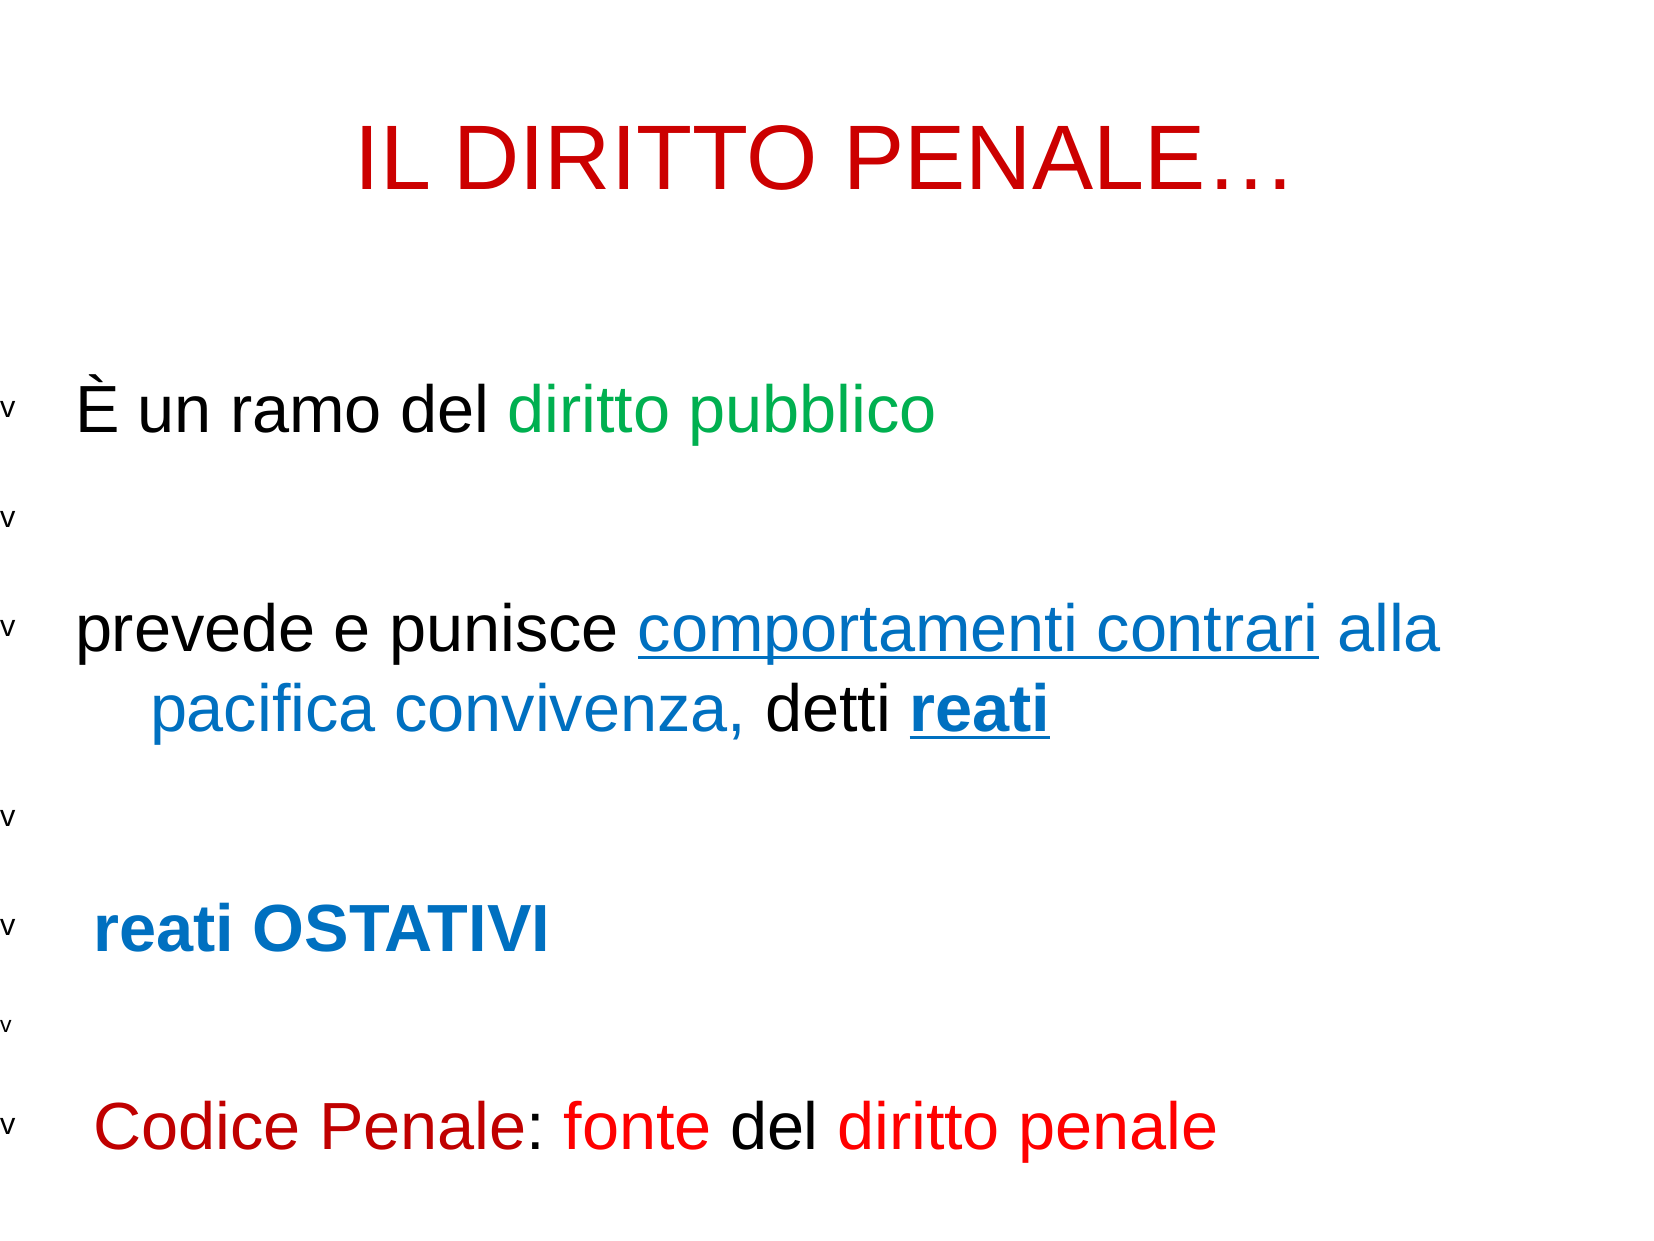

# IL DIRITTO PENALE…
È un ramo del diritto pubblico
prevede e punisce comportamenti contrari alla pacifica convivenza, detti reati
 reati OSTATIVI
 Codice Penale: fonte del diritto penale